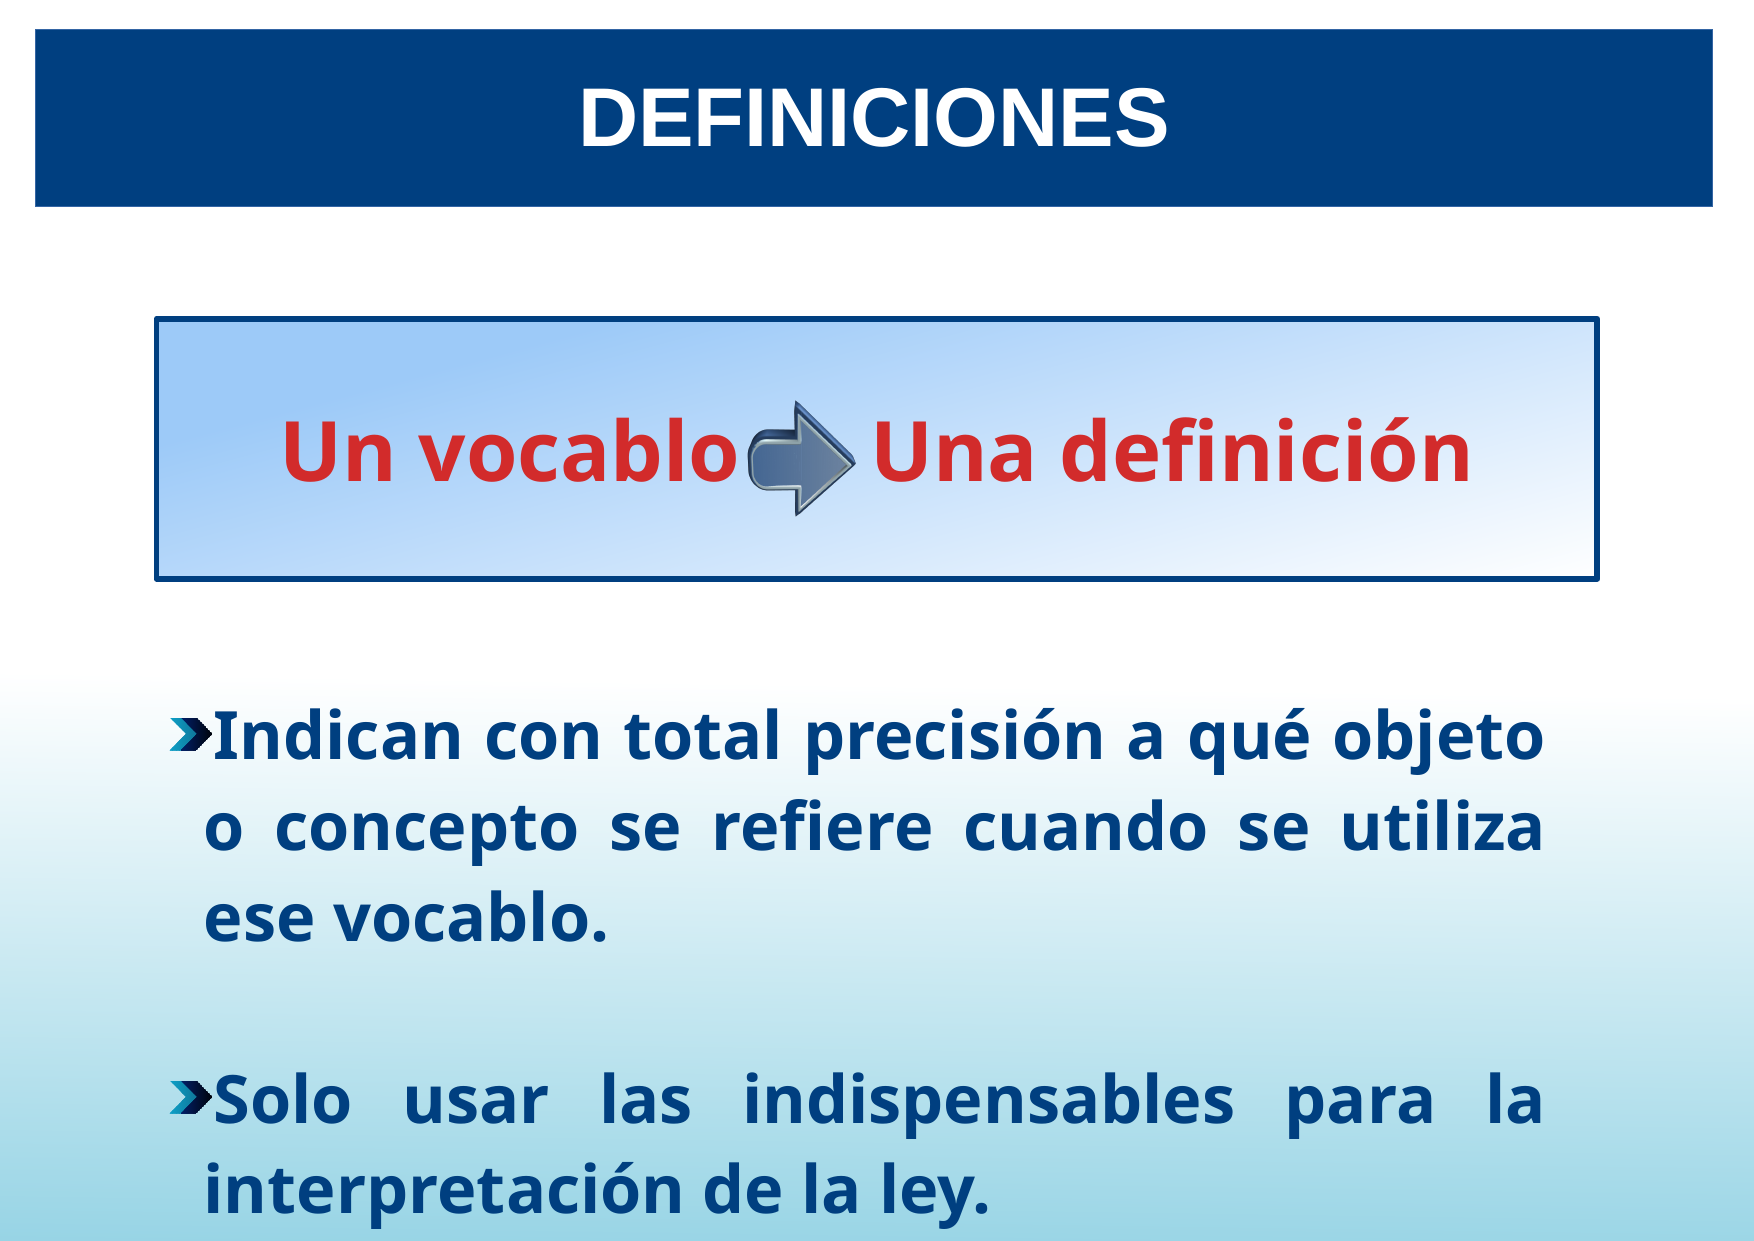

#
DEFINICIONES
Un vocablo 	Una definición
Indican con total precisión a qué objeto o concepto se refiere cuando se utiliza ese vocablo.
Solo usar las indispensables para la interpretación de la ley.